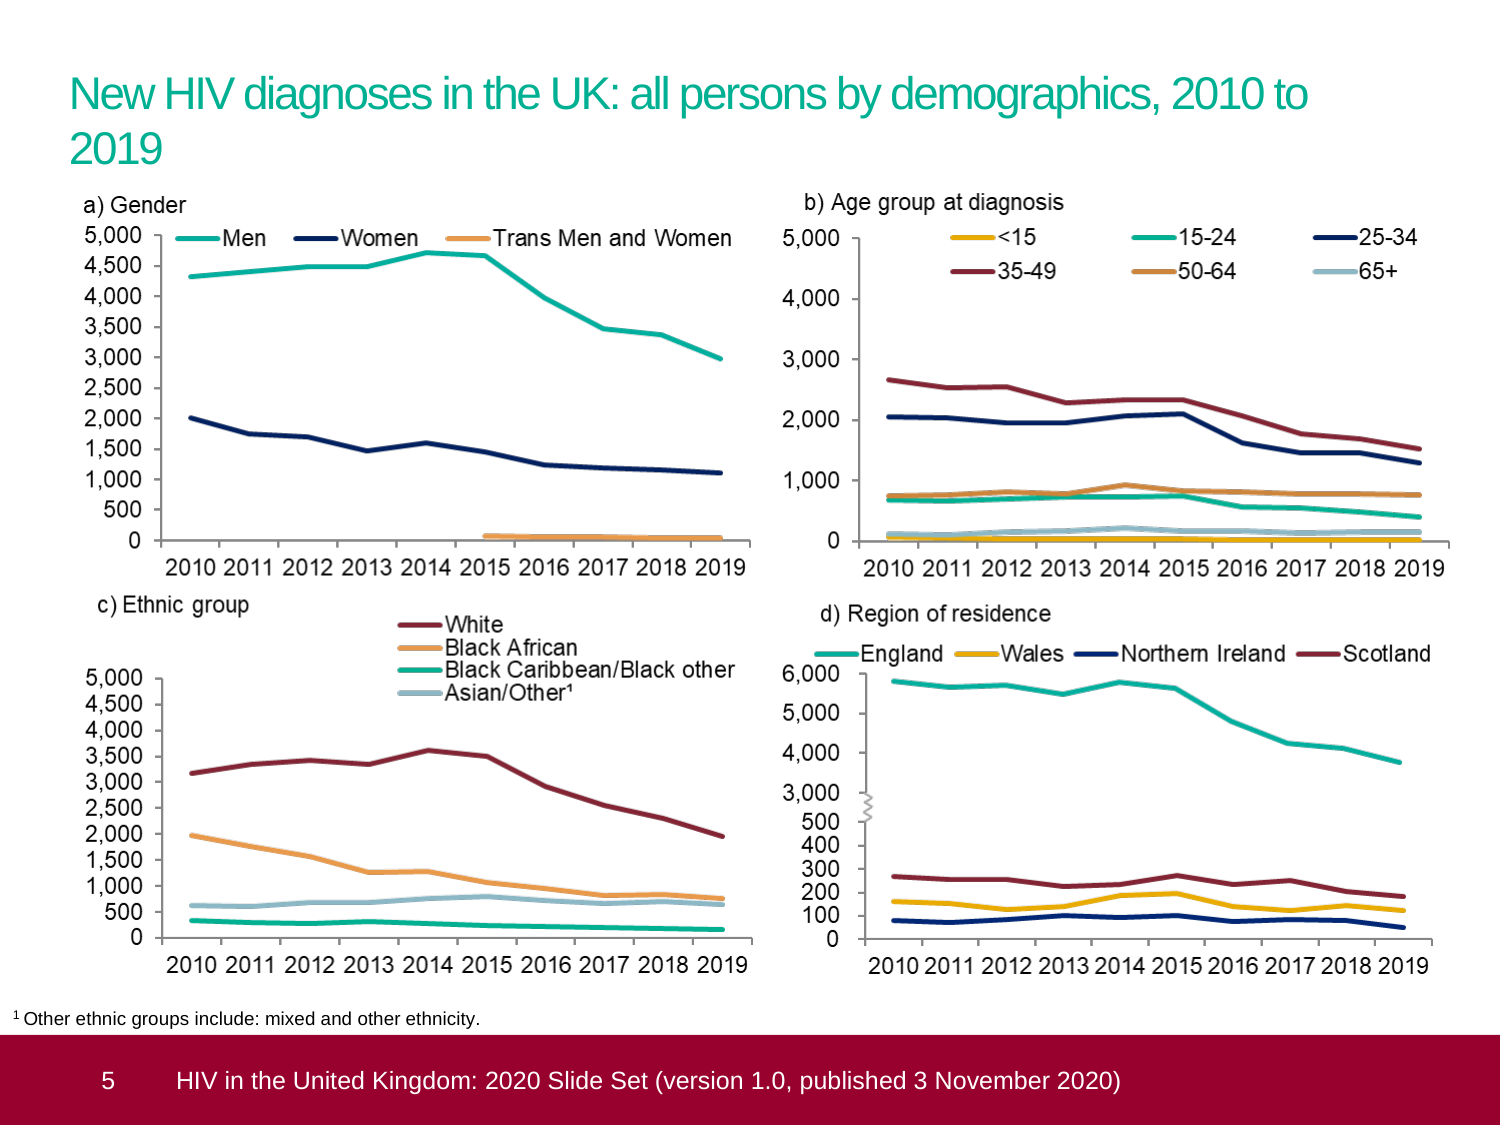

# New HIV diagnoses in the UK: all persons by demographics, 2010 to 2019
1 Other ethnic groups include: mixed and other ethnicity.
 2
HIV in the United Kingdom: 2020 Slide Set (version 1.0, published 3 November 2020)